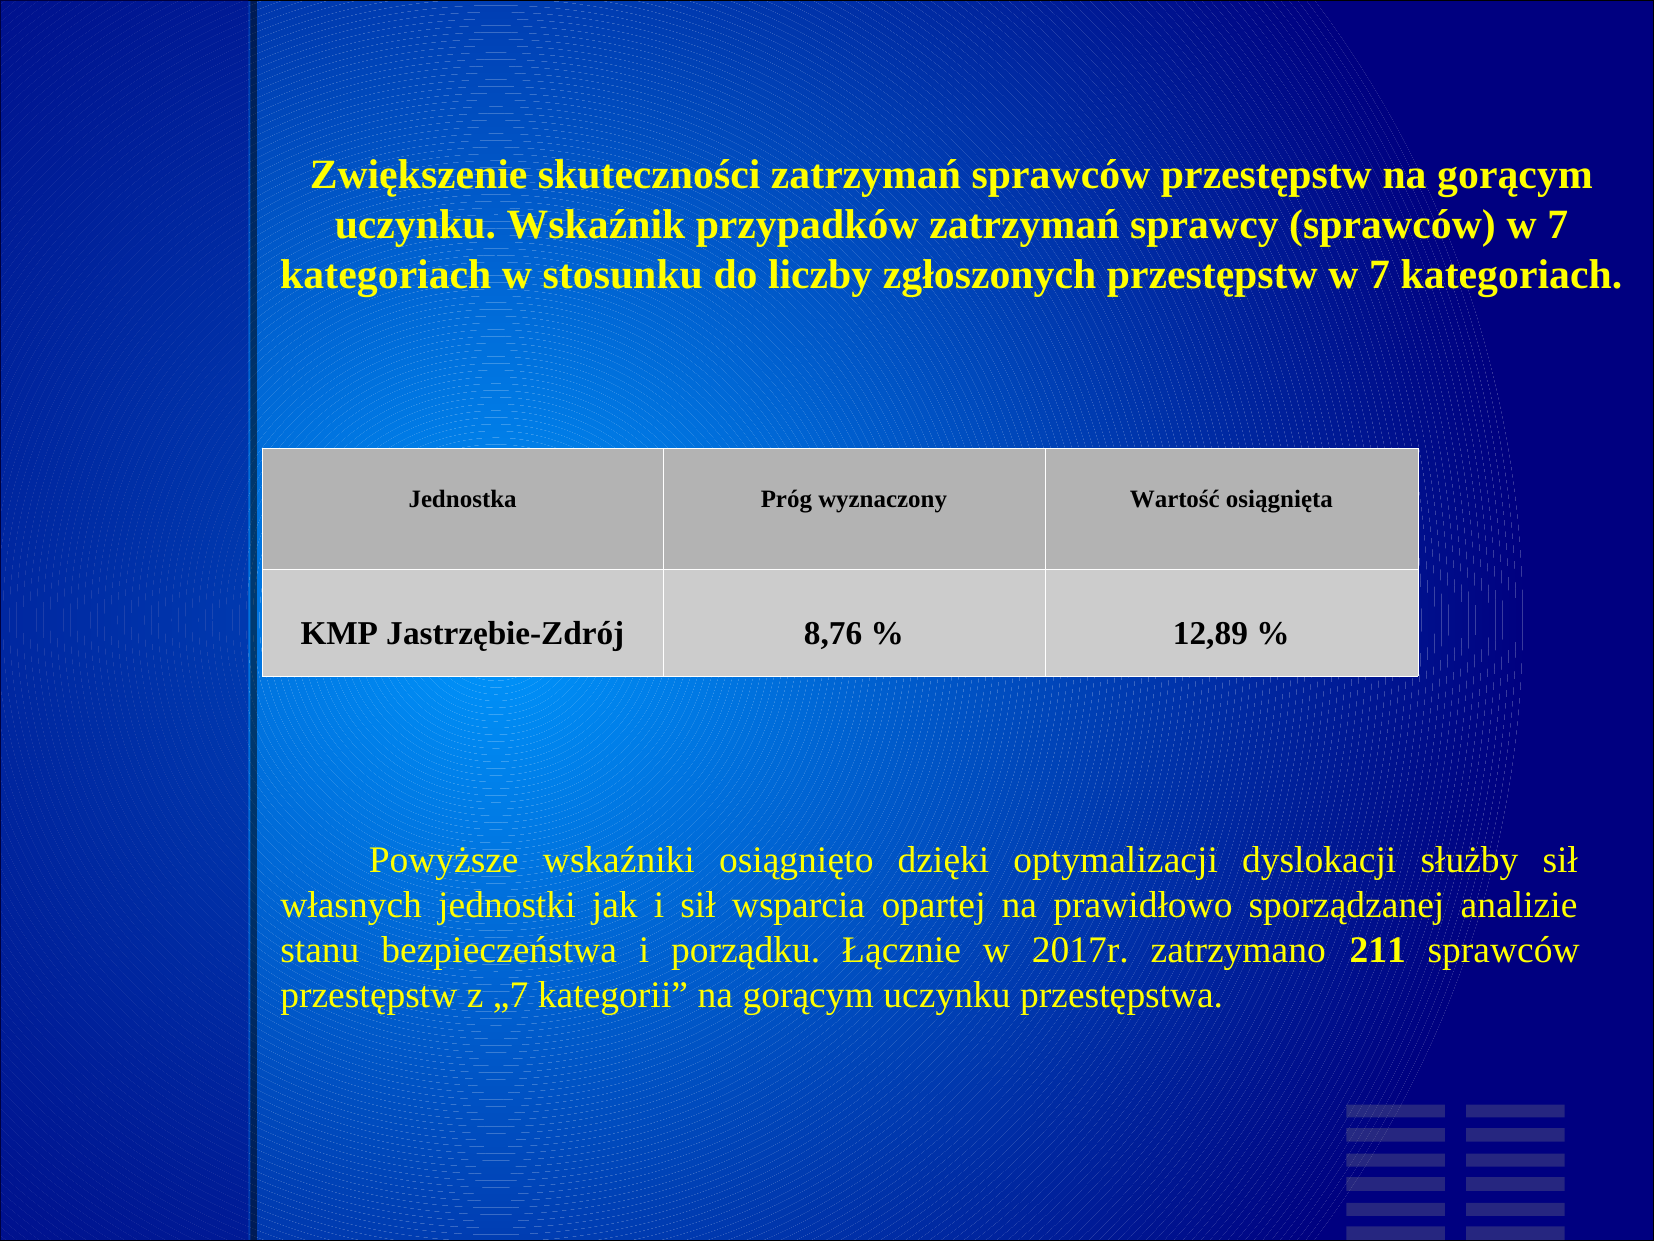

Zwiększenie skuteczności zatrzymań sprawców przestępstw na gorącym uczynku. Wskaźnik przypadków zatrzymań sprawcy (sprawców) w 7 kategoriach w stosunku do liczby zgłoszonych przestępstw w 7 kategoriach.
| Jednostka | Próg wyznaczony | Wartość osiągnięta |
| --- | --- | --- |
| KMP Jastrzębie-Zdrój | 8,76 % | 12,89 % |
 	Powyższe wskaźniki osiągnięto dzięki optymalizacji dyslokacji służby sił własnych jednostki jak i sił wsparcia opartej na prawidłowo sporządzanej analizie stanu bezpieczeństwa i porządku. Łącznie w 2017r. zatrzymano 211 sprawców przestępstw z „7 kategorii” na gorącym uczynku przestępstwa.